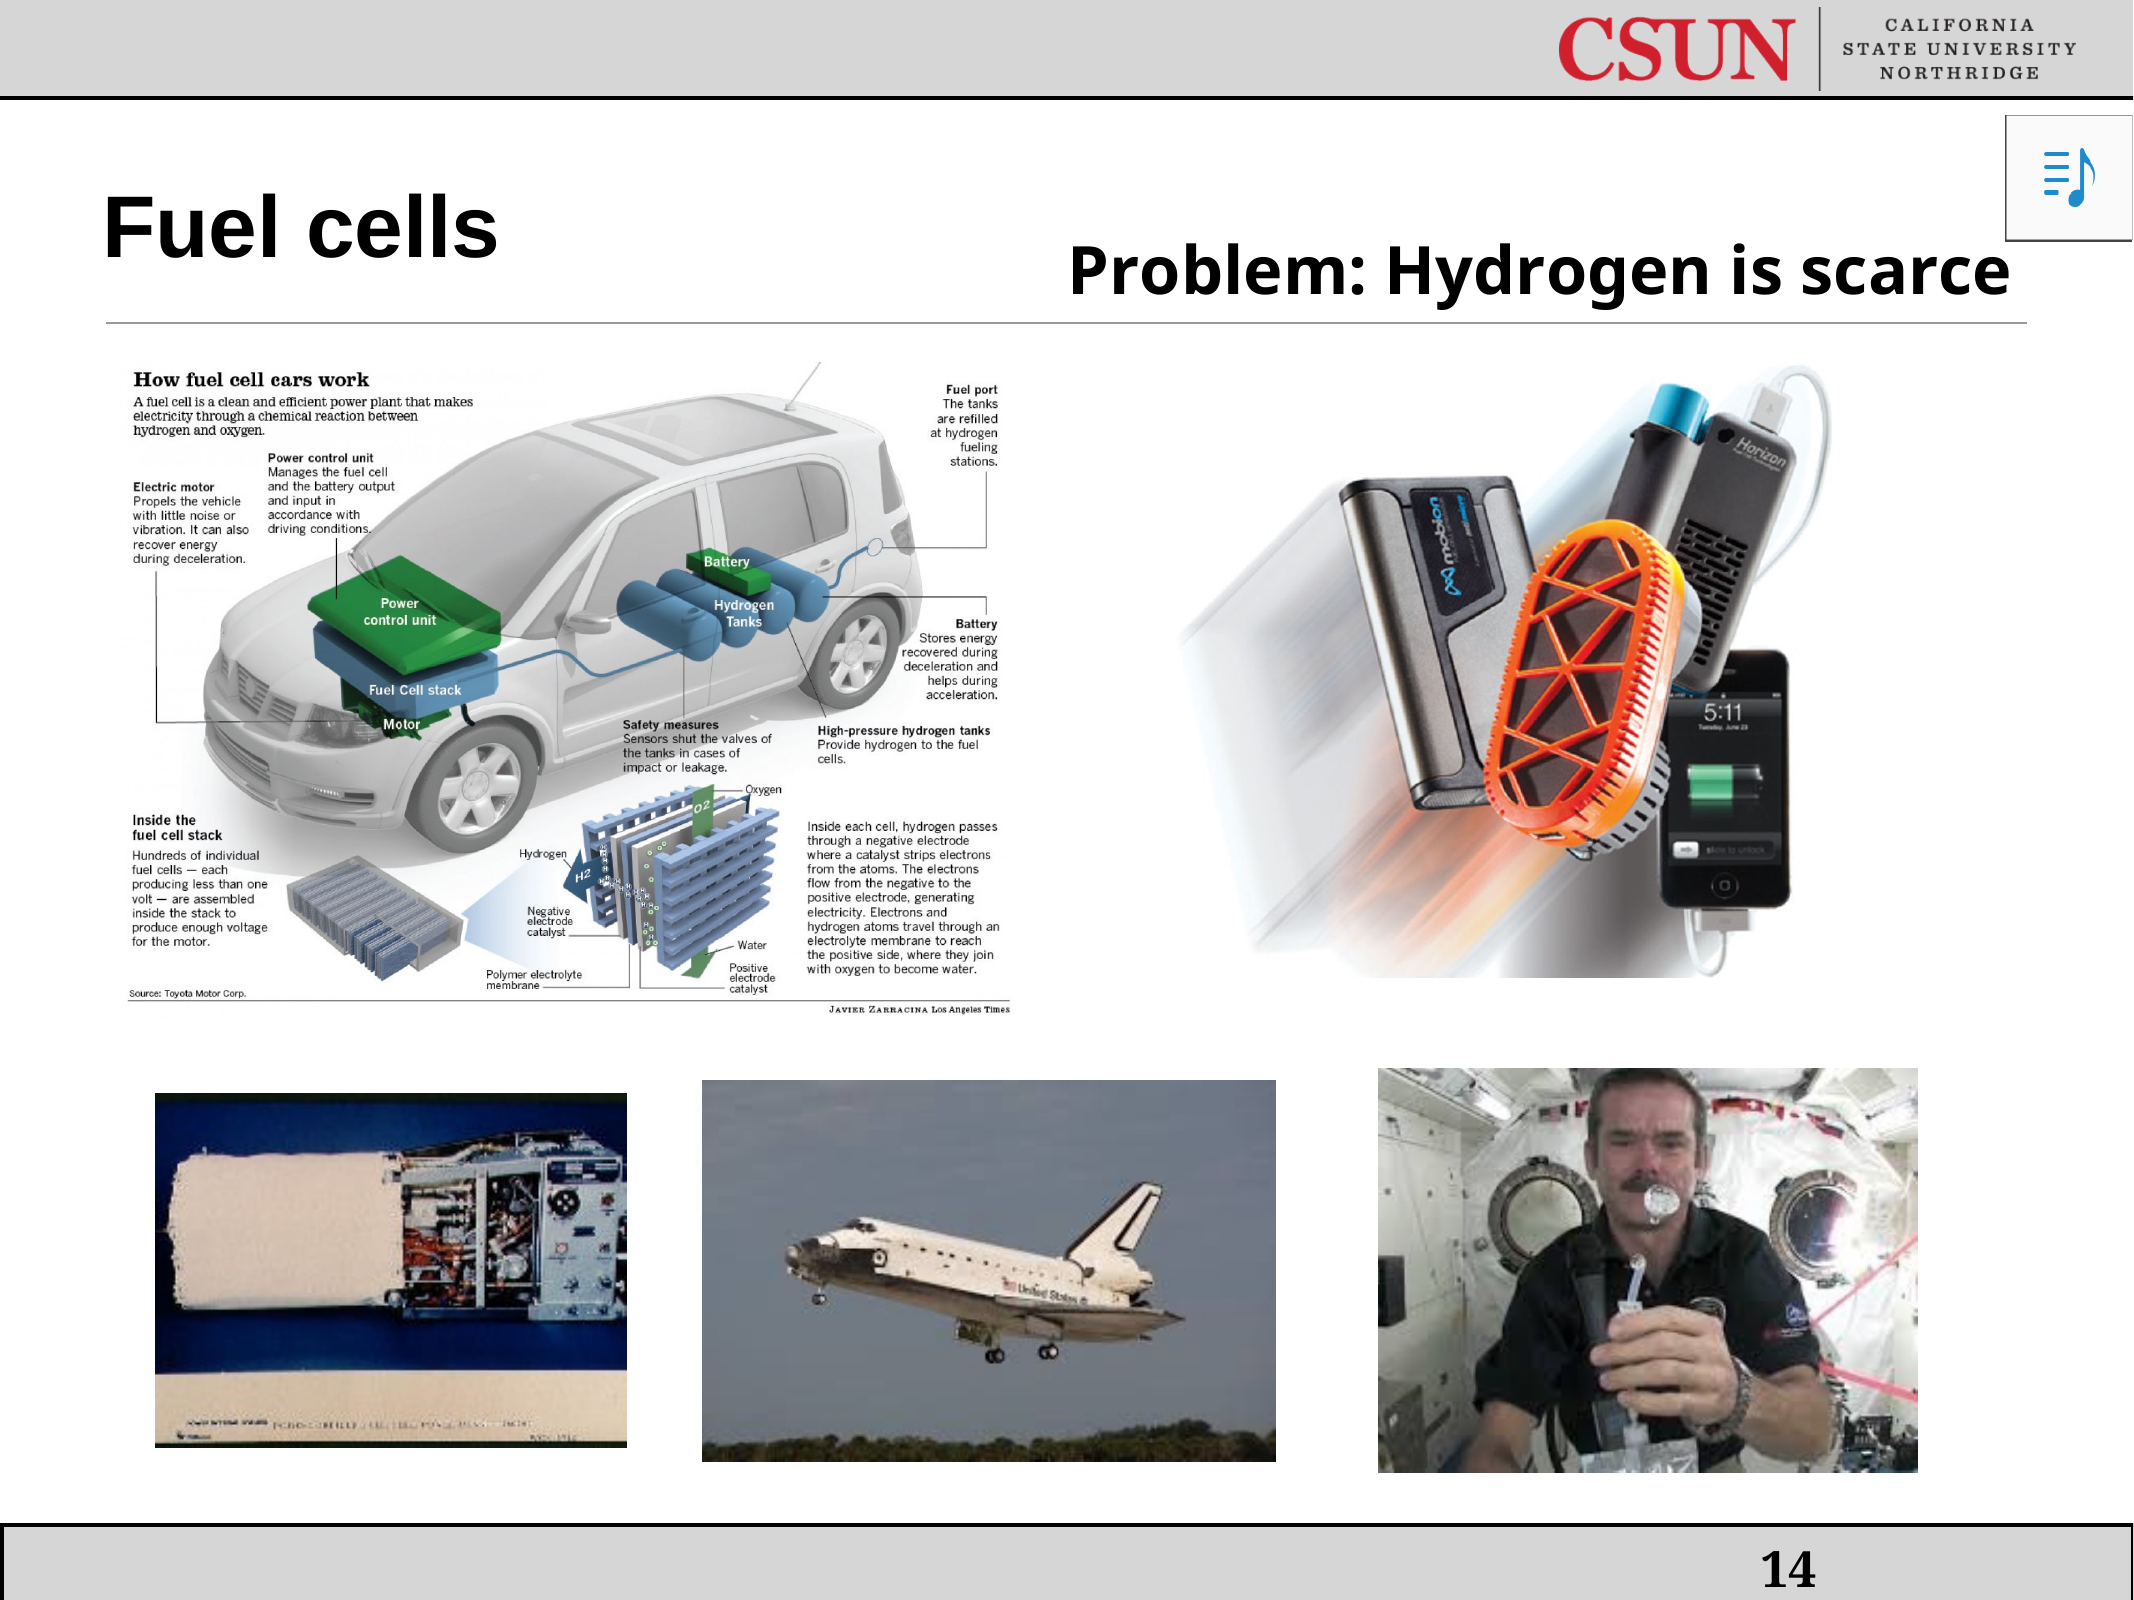

# Fuel cells
Problem: Hydrogen is scarce
14